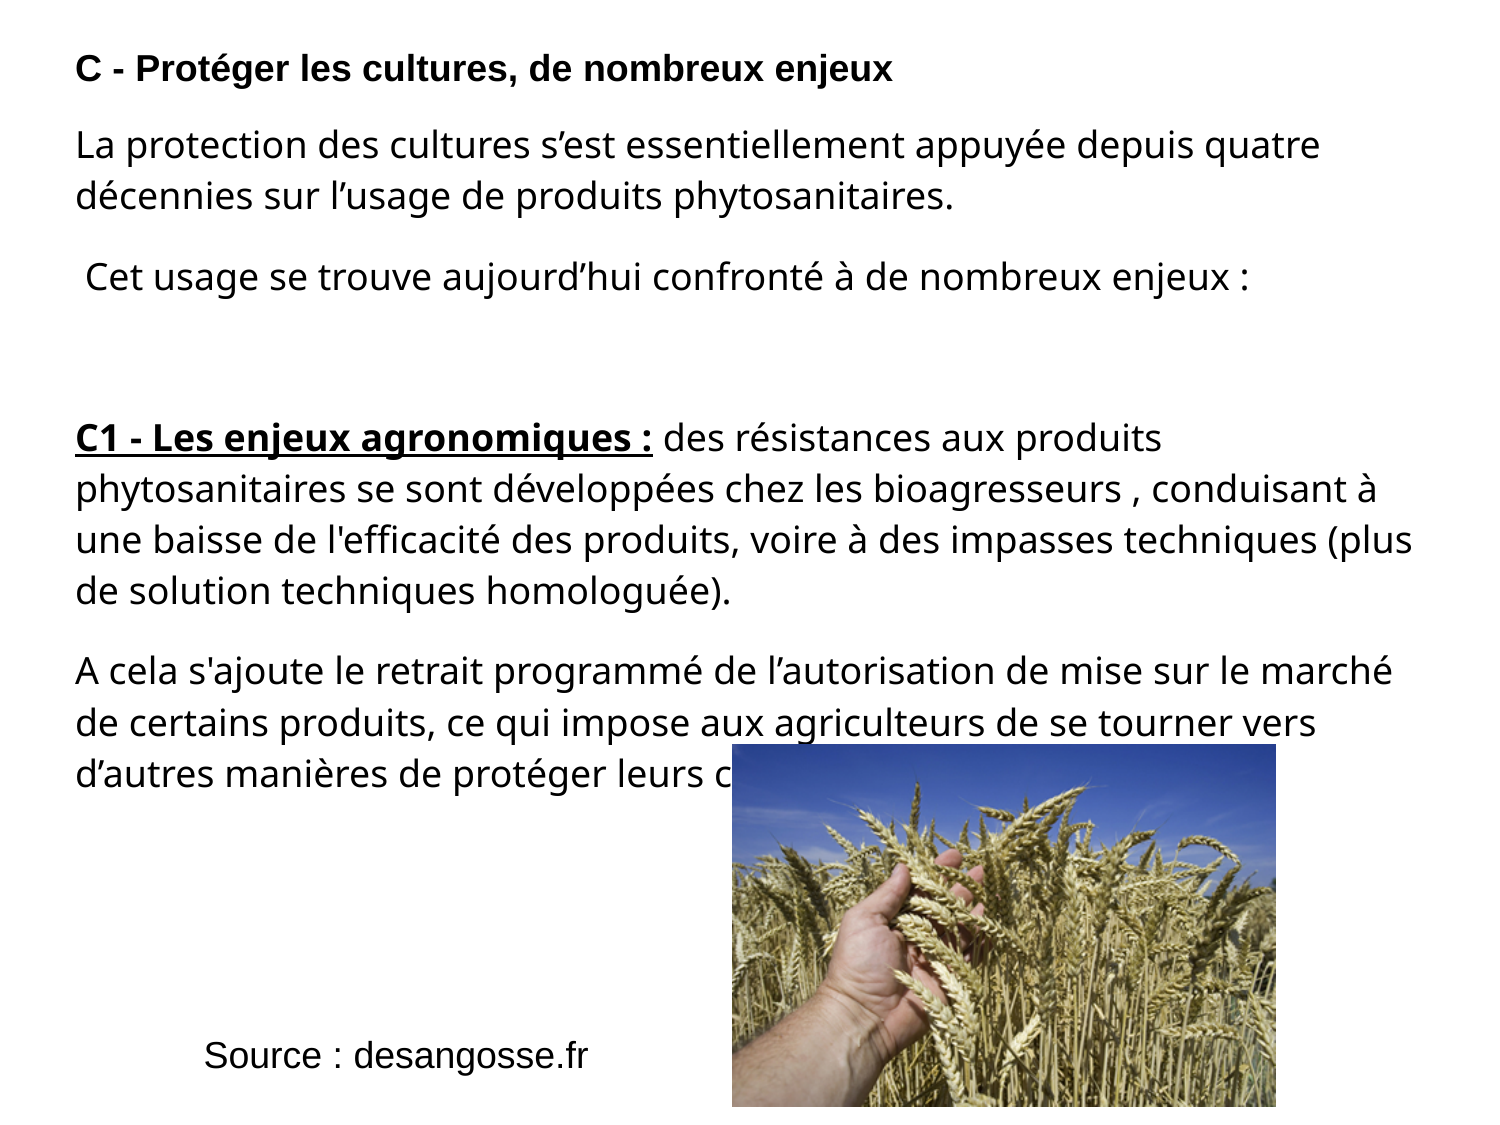

# C - Protéger les cultures, de nombreux enjeux
La protection des cultures s’est essentiellement appuyée depuis quatre décennies sur l’usage de produits phytosanitaires.
 Cet usage se trouve aujourd’hui confronté à de nombreux enjeux :
C1 - Les enjeux agronomiques : des résistances aux produits phytosanitaires se sont développées chez les bioagresseurs , conduisant à une baisse de l'efficacité des produits, voire à des impasses techniques (plus de solution techniques homologuée).
A cela s'ajoute le retrait programmé de l’autorisation de mise sur le marché de certains produits, ce qui impose aux agriculteurs de se tourner vers d’autres manières de protéger leurs cultures.
Source : desangosse.fr